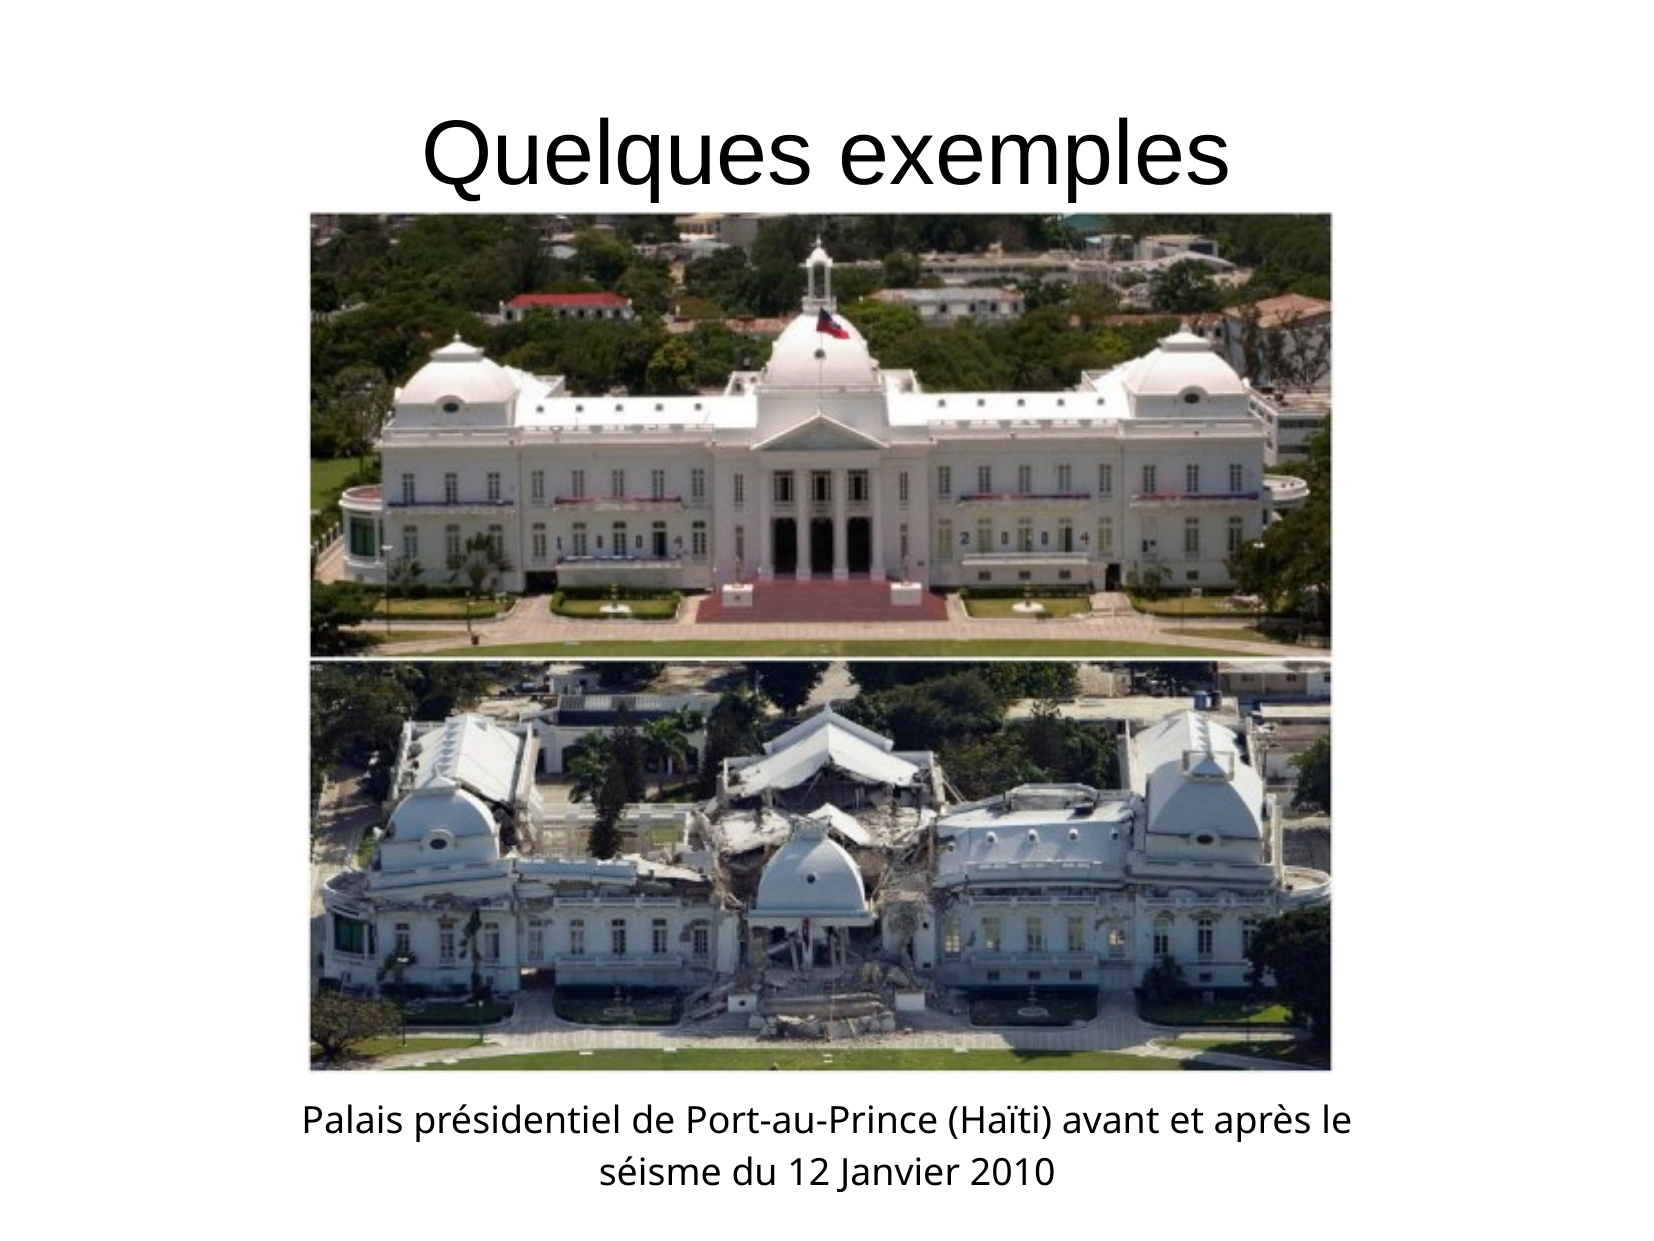

# Quelques exemples
Palais présidentiel de Port-au-Prince (Haïti) avant et après le séisme du 12 Janvier 2010